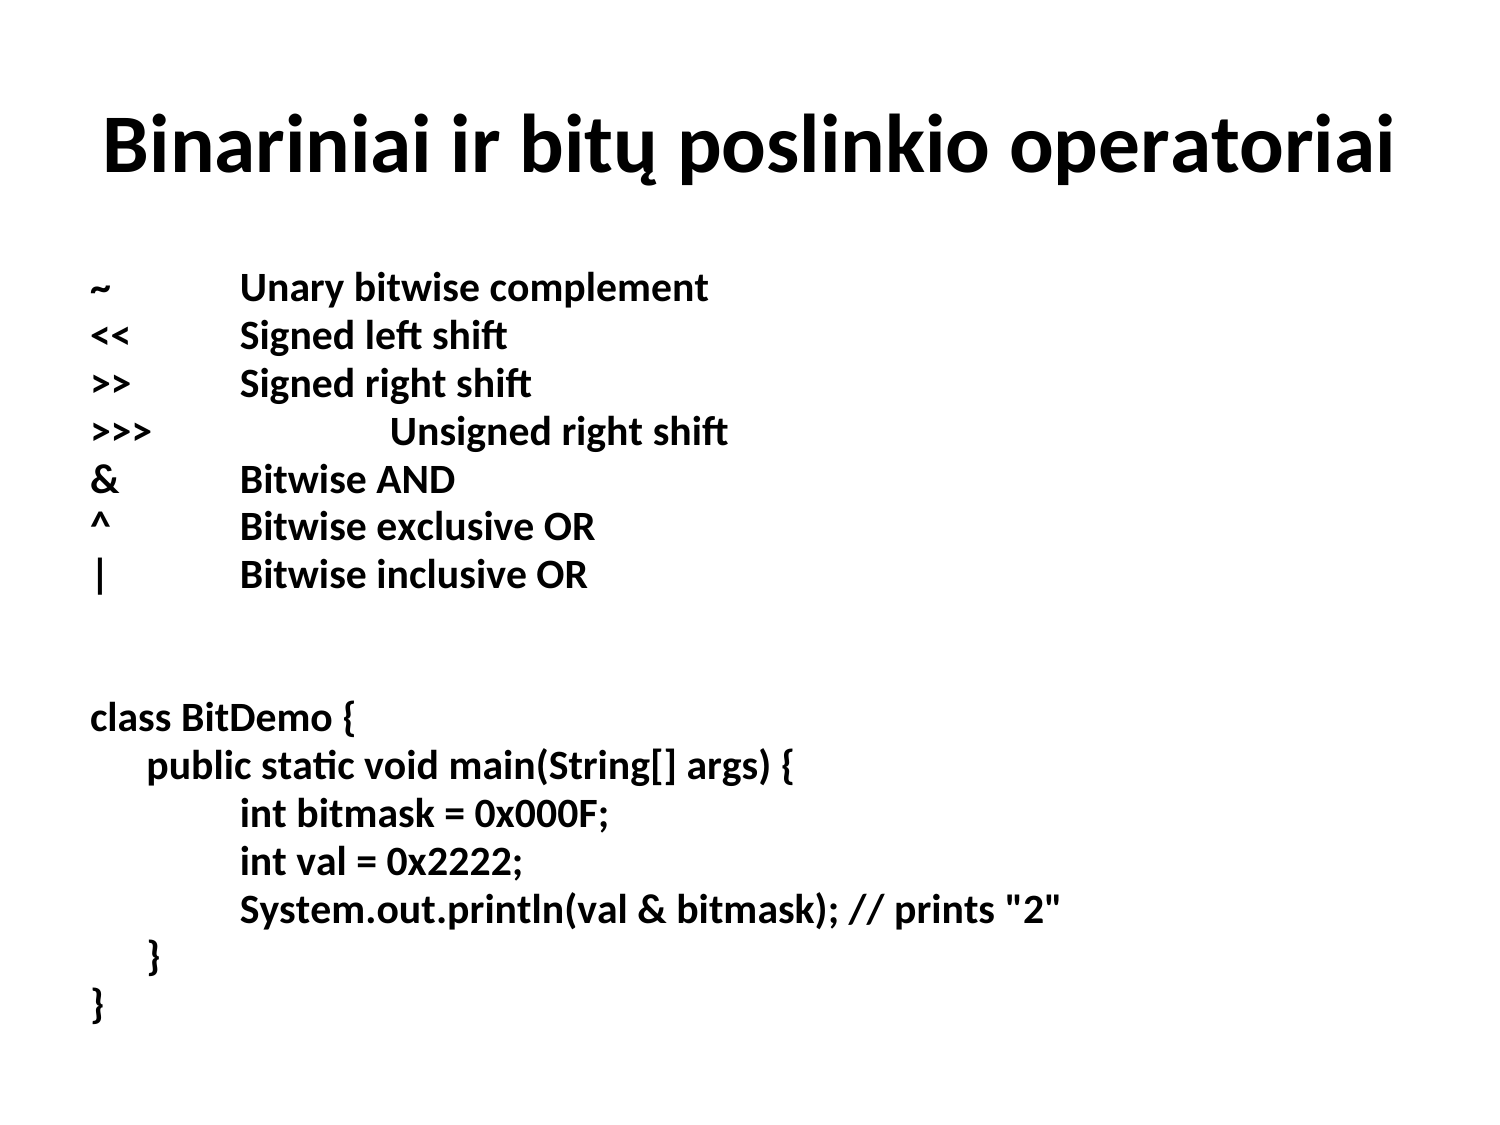

Binariniai ir bitų poslinkio operatoriai
~ 		Unary bitwise complement
<< 		Signed left shift
>> 		Signed right shift
>>> 		Unsigned right shift
& 		Bitwise AND
^ 		Bitwise exclusive OR
| 		Bitwise inclusive OR
class BitDemo {
	public static void main(String[] args) {
		int bitmask = 0x000F;
		int val = 0x2222;
		System.out.println(val & bitmask); // prints "2"
	}
}